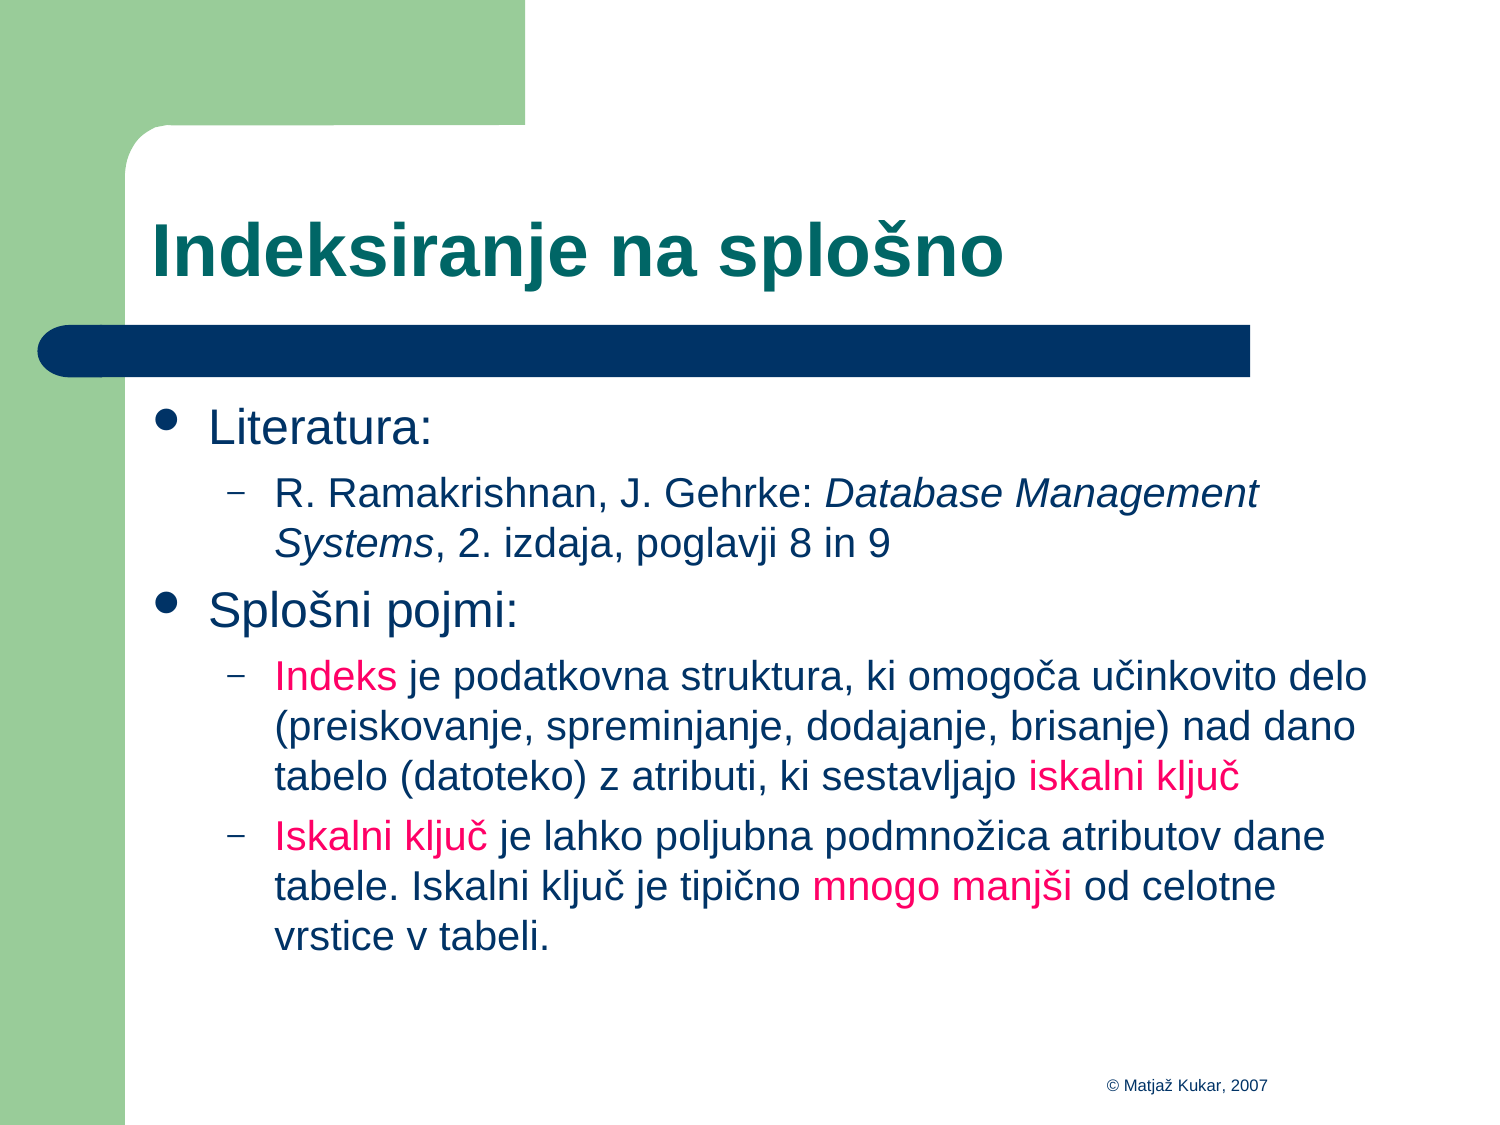

# Indeksiranje na splošno
Literatura:
R. Ramakrishnan, J. Gehrke: Database Management Systems, 2. izdaja, poglavji 8 in 9
Splošni pojmi:
Indeks je podatkovna struktura, ki omogoča učinkovito delo (preiskovanje, spreminjanje, dodajanje, brisanje) nad dano tabelo (datoteko) z atributi, ki sestavljajo iskalni ključ
Iskalni ključ je lahko poljubna podmnožica atributov dane tabele. Iskalni ključ je tipično mnogo manjši od celotne vrstice v tabeli.
© Matjaž Kukar, 2007